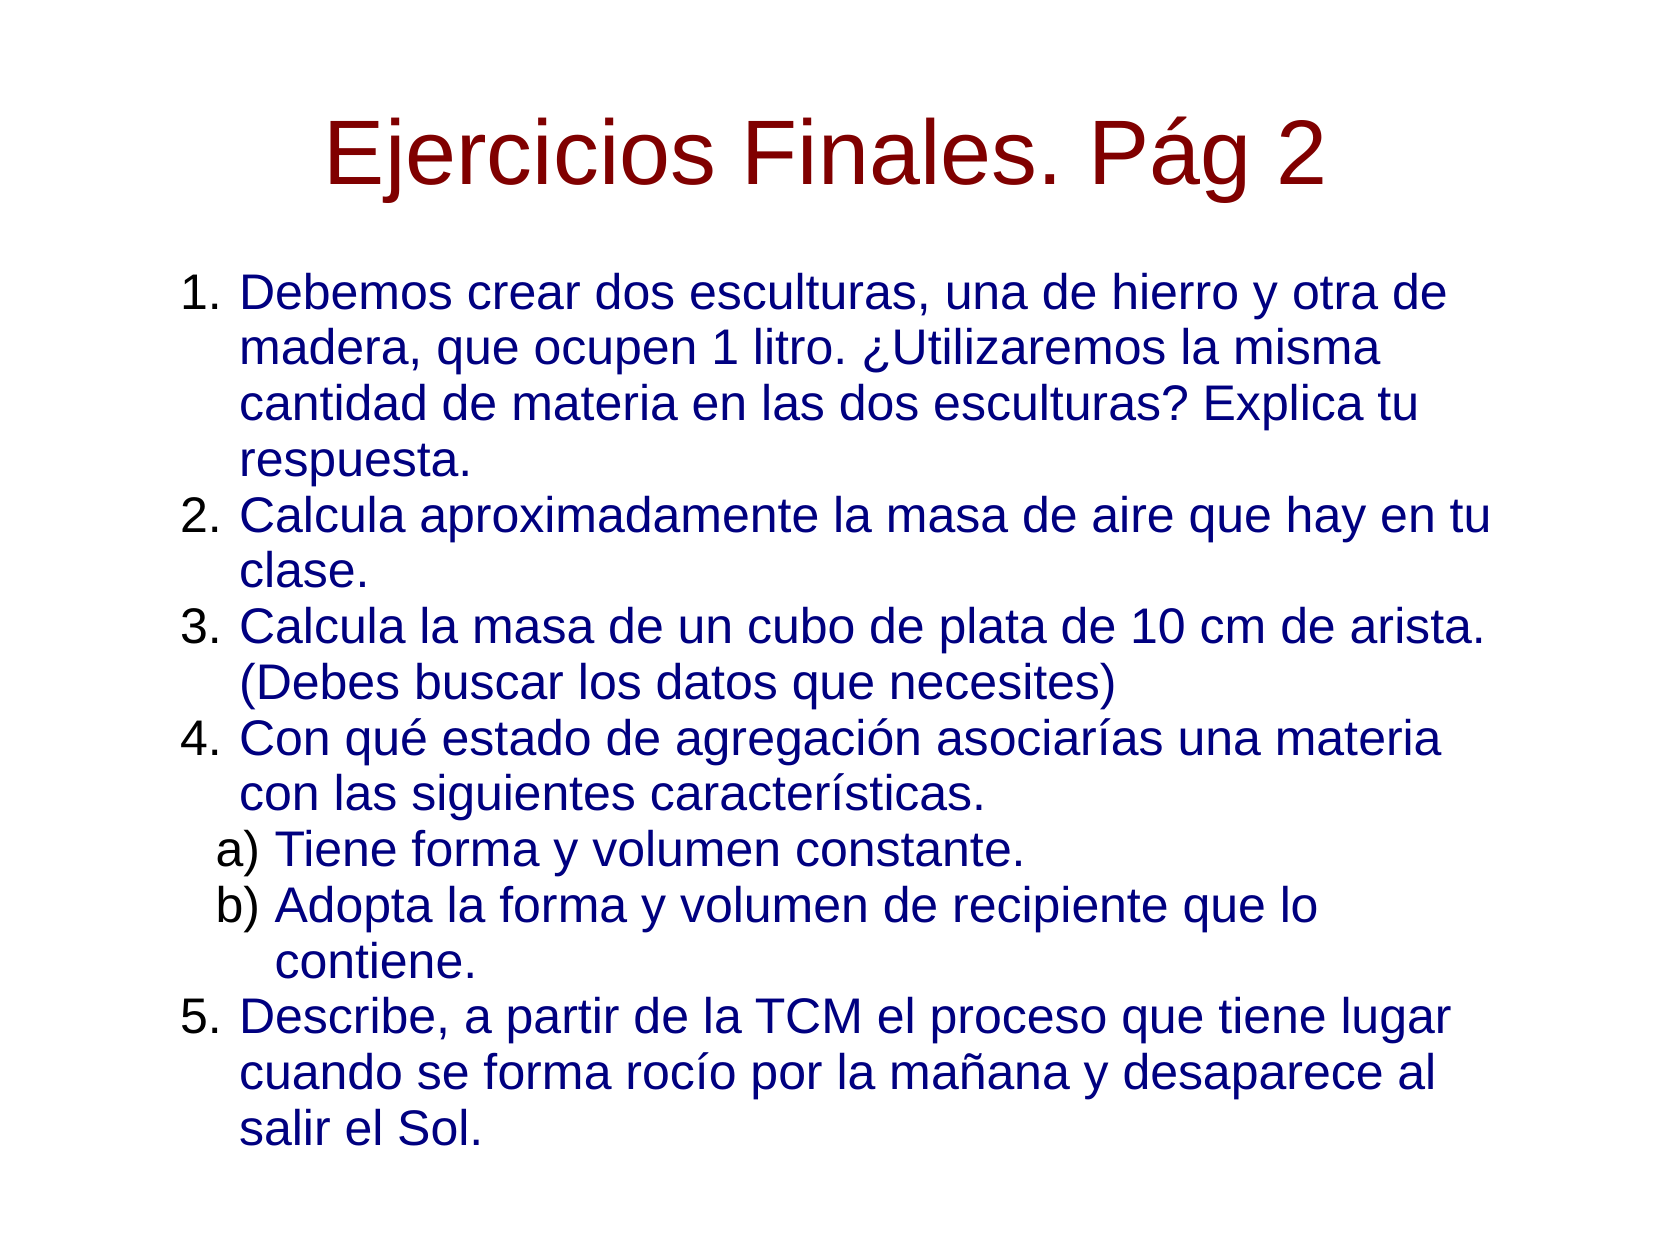

# Ejercicios Finales. Pág 2
Debemos crear dos esculturas, una de hierro y otra de madera, que ocupen 1 litro. ¿Utilizaremos la misma cantidad de materia en las dos esculturas? Explica tu respuesta.
Calcula aproximadamente la masa de aire que hay en tu clase.
Calcula la masa de un cubo de plata de 10 cm de arista. (Debes buscar los datos que necesites)
Con qué estado de agregación asociarías una materia con las siguientes características.
Tiene forma y volumen constante.
Adopta la forma y volumen de recipiente que lo contiene.
Describe, a partir de la TCM el proceso que tiene lugar cuando se forma rocío por la mañana y desaparece al salir el Sol.